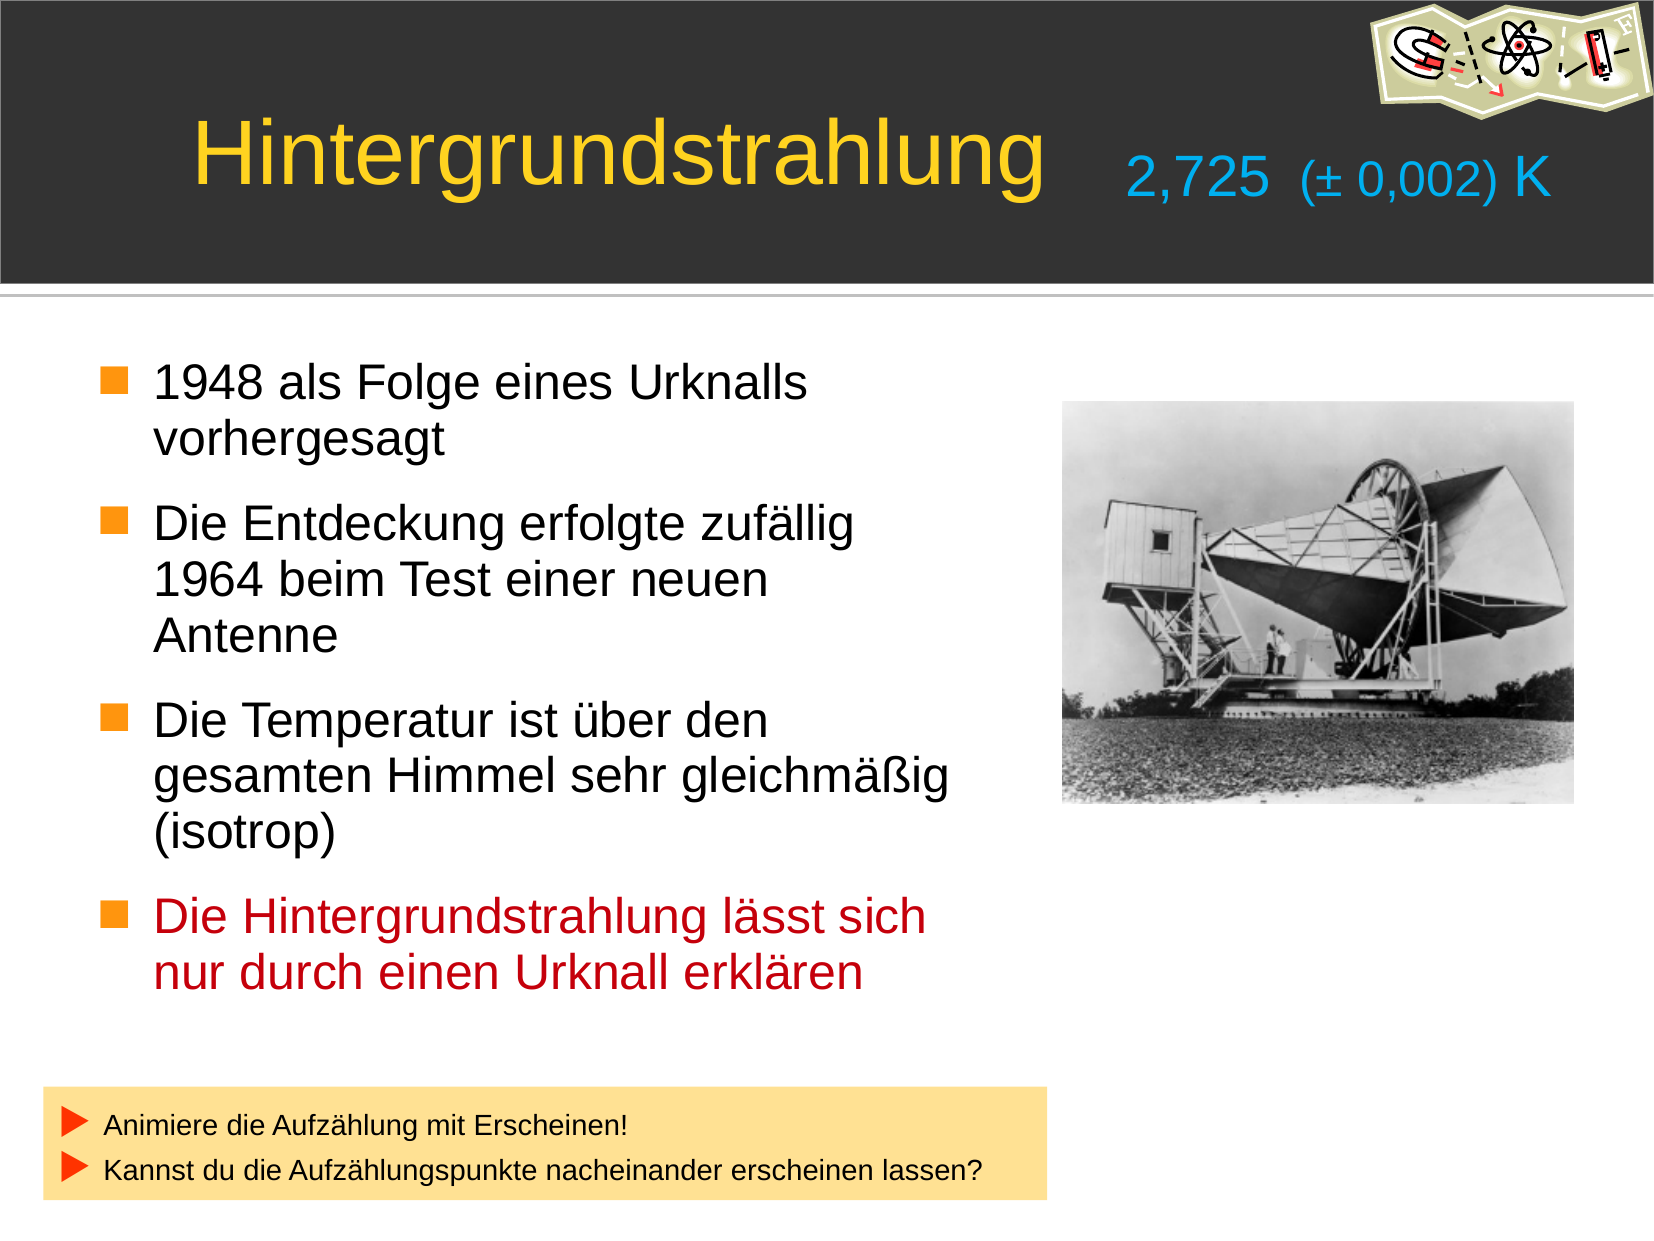

# Hintergrundstrahlung
2,725  (± 0,002) K
1948 als Folge eines Urknalls vorhergesagt
Die Entdeckung erfolgte zufällig 1964 beim Test einer neuen Antenne
Die Temperatur ist über den gesamten Himmel sehr gleichmäßig (isotrop)
Die Hintergrundstrahlung lässt sich nur durch einen Urknall erklären
 Animiere die Aufzählung mit Erscheinen!
 Kannst du die Aufzählungspunkte nacheinander erscheinen lassen?